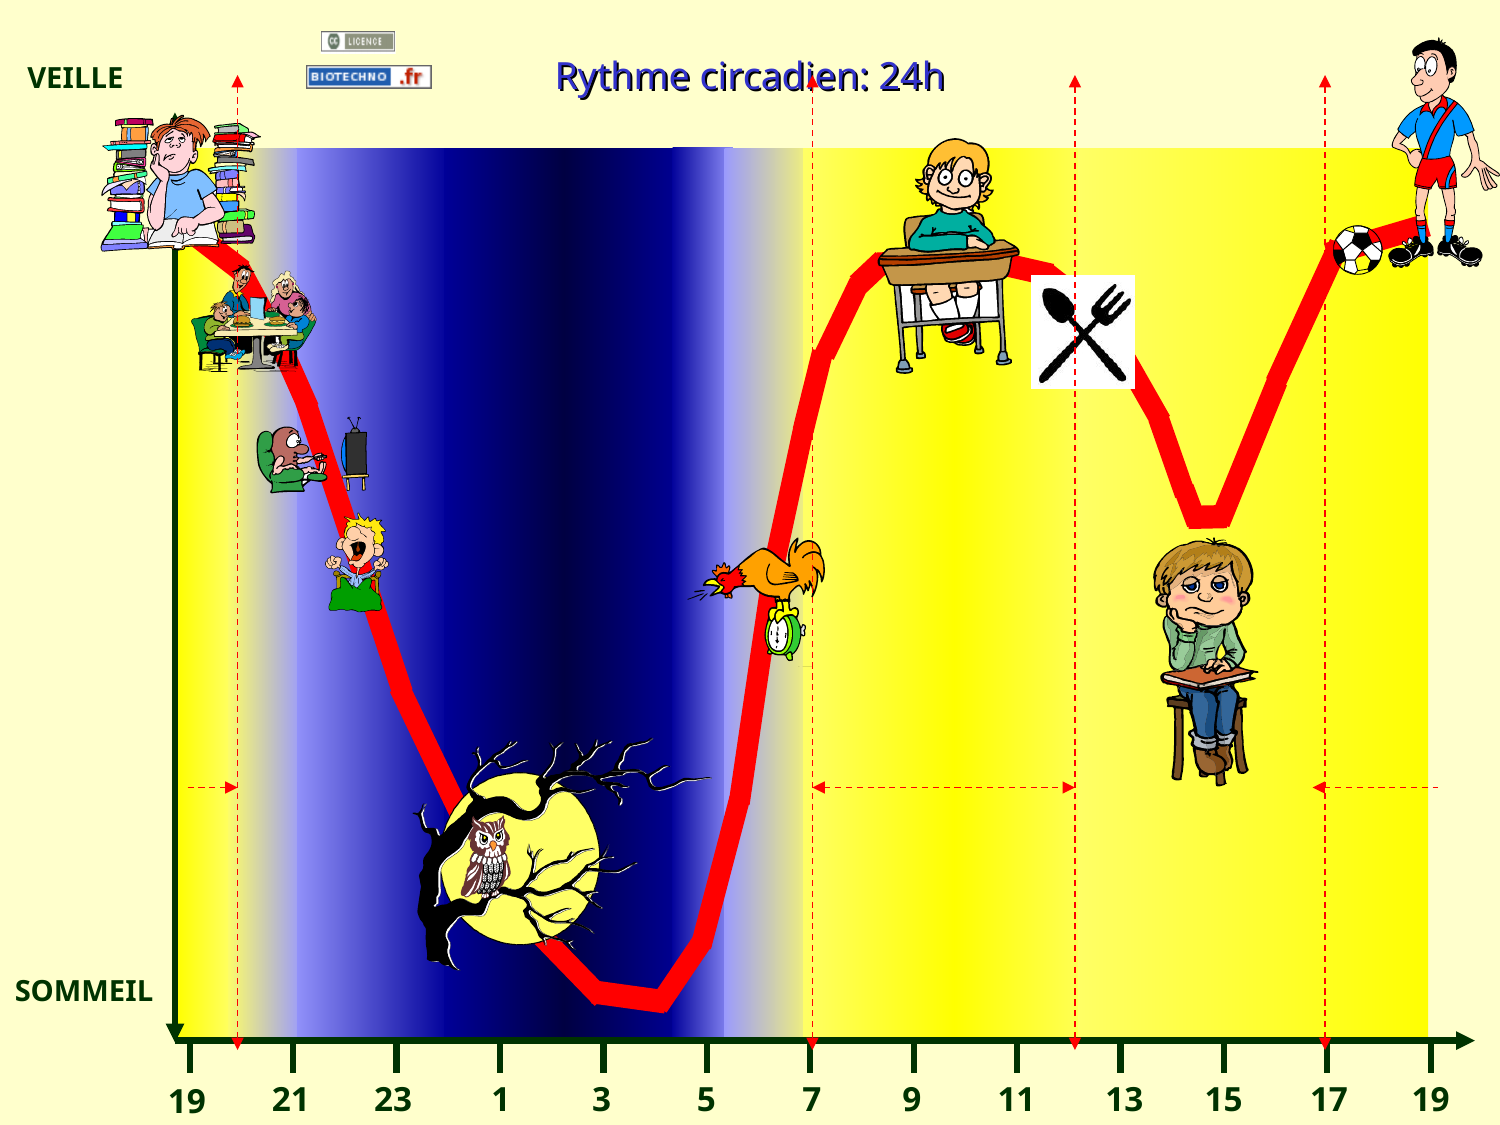

Rythme circadien: 24h
VEILLE
SOMMEIL
21
23
1
3
5
7
9
11
13
15
17
19
19